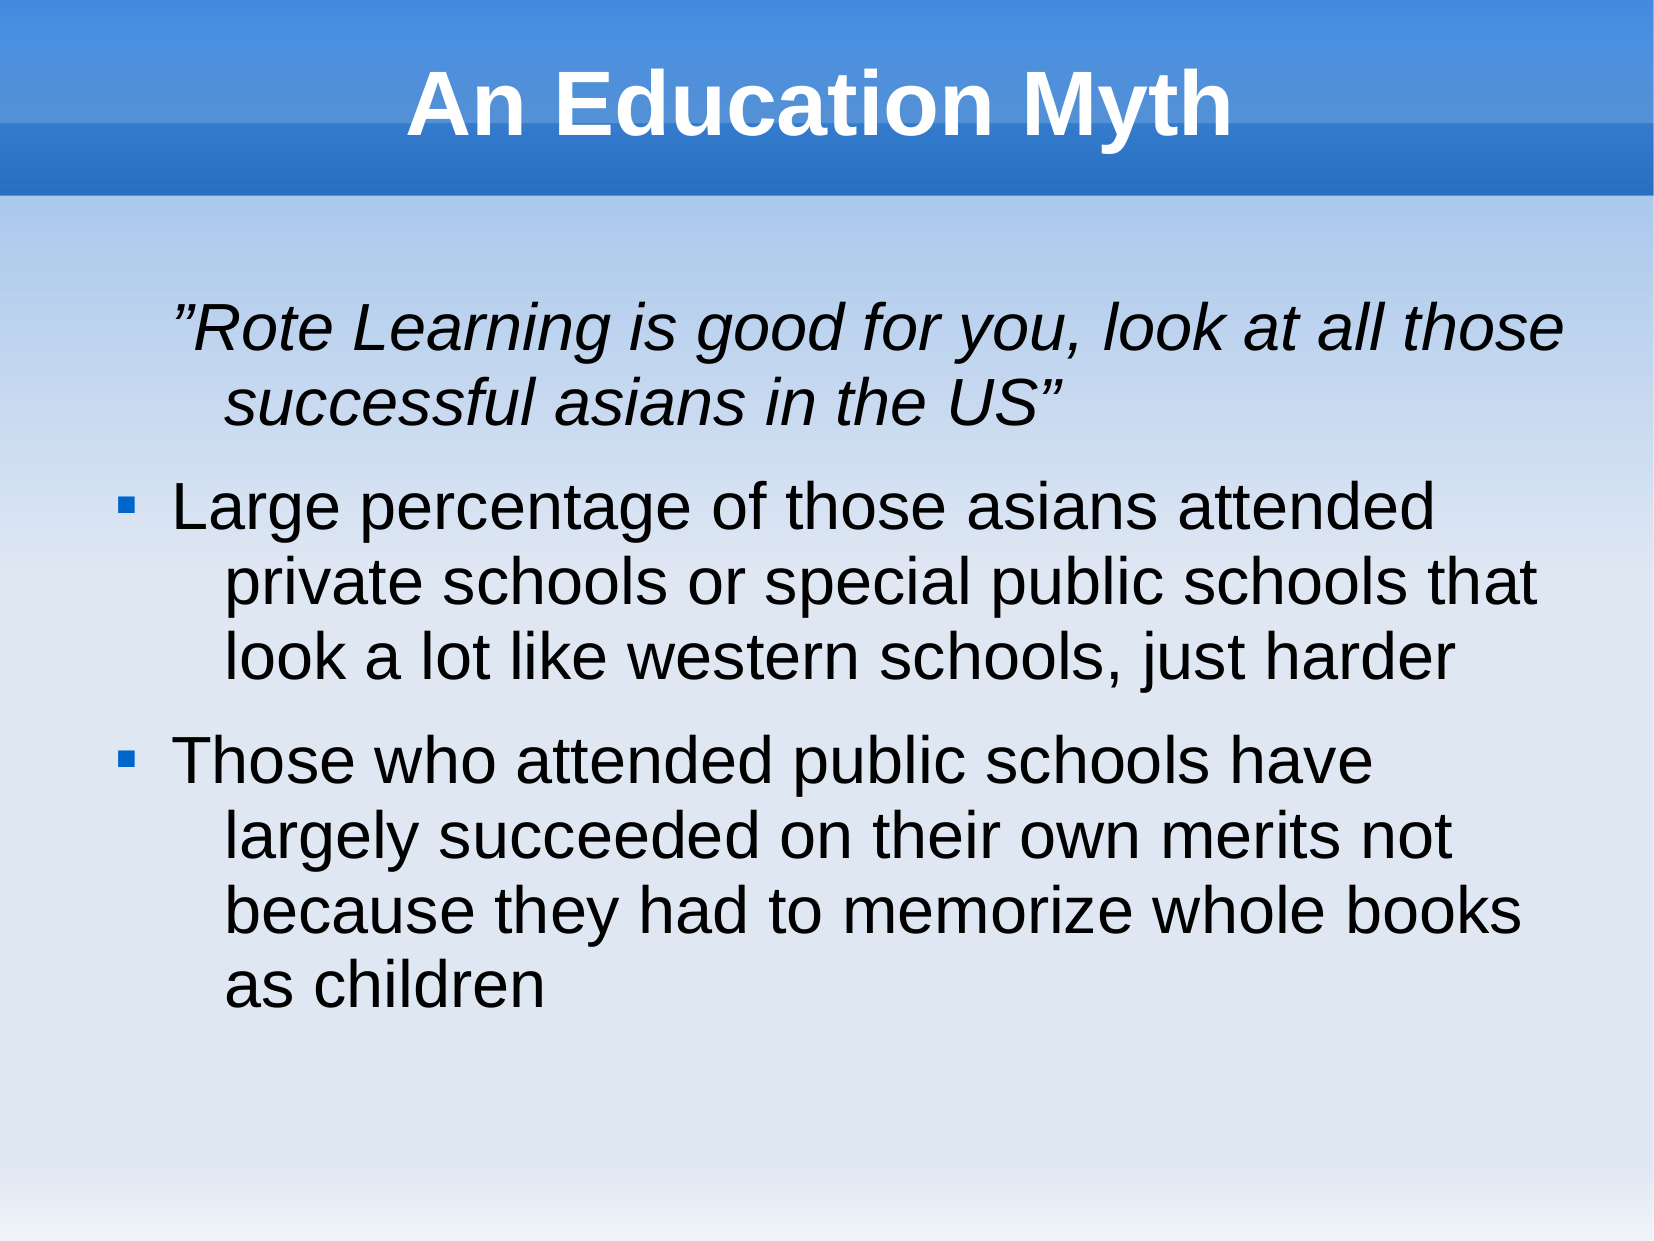

# An Education Myth
”Rote Learning is good for you, look at all those successful asians in the US”
Large percentage of those asians attended private schools or special public schools that look a lot like western schools, just harder
Those who attended public schools have largely succeeded on their own merits not because they had to memorize whole books as children